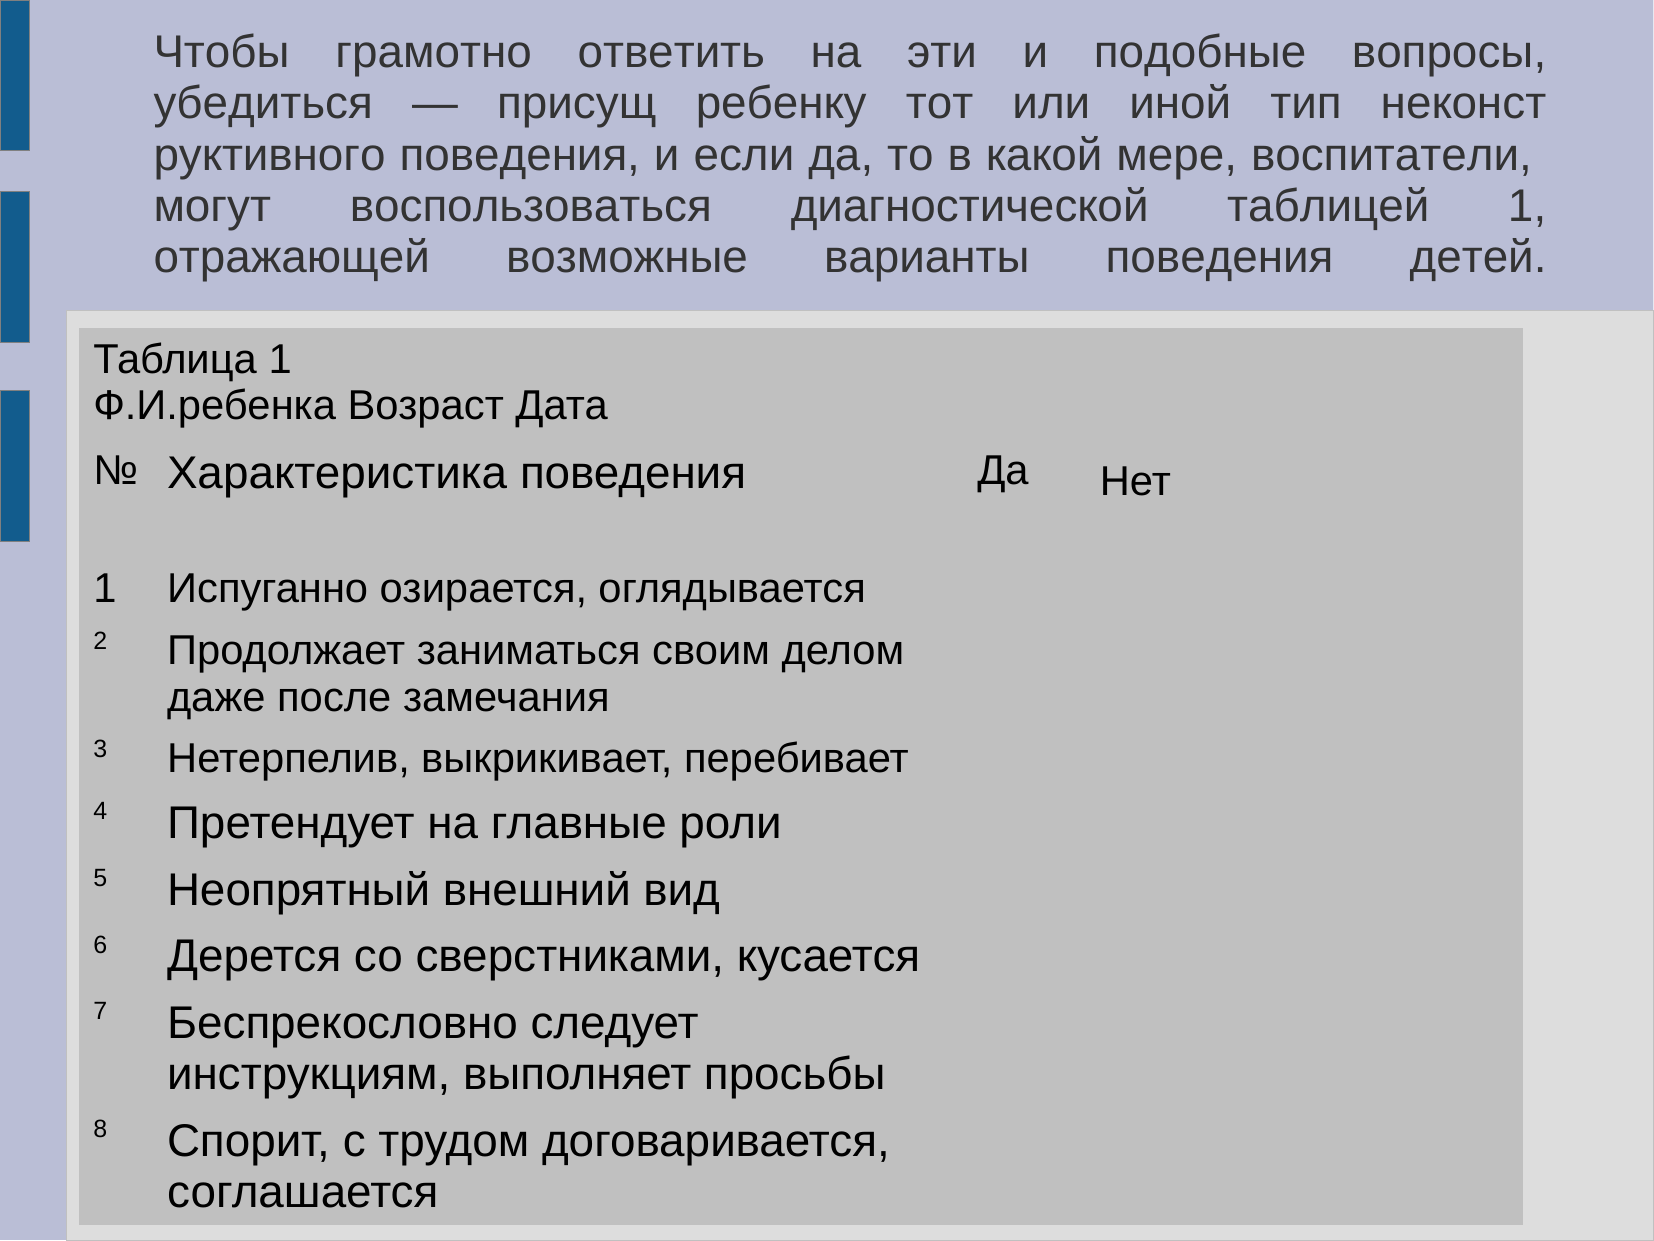

# Чтобы грамотно ответить на эти и подобные вопросы, убедиться — присущ ребенку тот или иной тип неконст­руктивного поведения, и если да, то в какой мере, воспитатели, могут воспользоваться диагностической таблицей 1, отражающей возможные варианты поведения детей.
| Таблица 1 Ф.И.ребенка Возраст Дата | | | |
| --- | --- | --- | --- |
| № | Характеристика поведения | Да | |
| 1 | Испуганно озирается, оглядывается | | |
| 2 | Продолжает заниматься своим делом даже после замечания | | |
| 3 | Нетерпелив, выкрикивает, перебивает | | |
| 4 | Претендует на главные роли | | |
| 5 | Неопрятный внешний вид | | |
| 6 | Дерется со сверстниками, кусается | | |
| 7 | Беспрекословно следует инструкциям, выполняет просьбы | | |
| 8 | Спорит, с трудом договаривается, соглашается | | |
 Нет